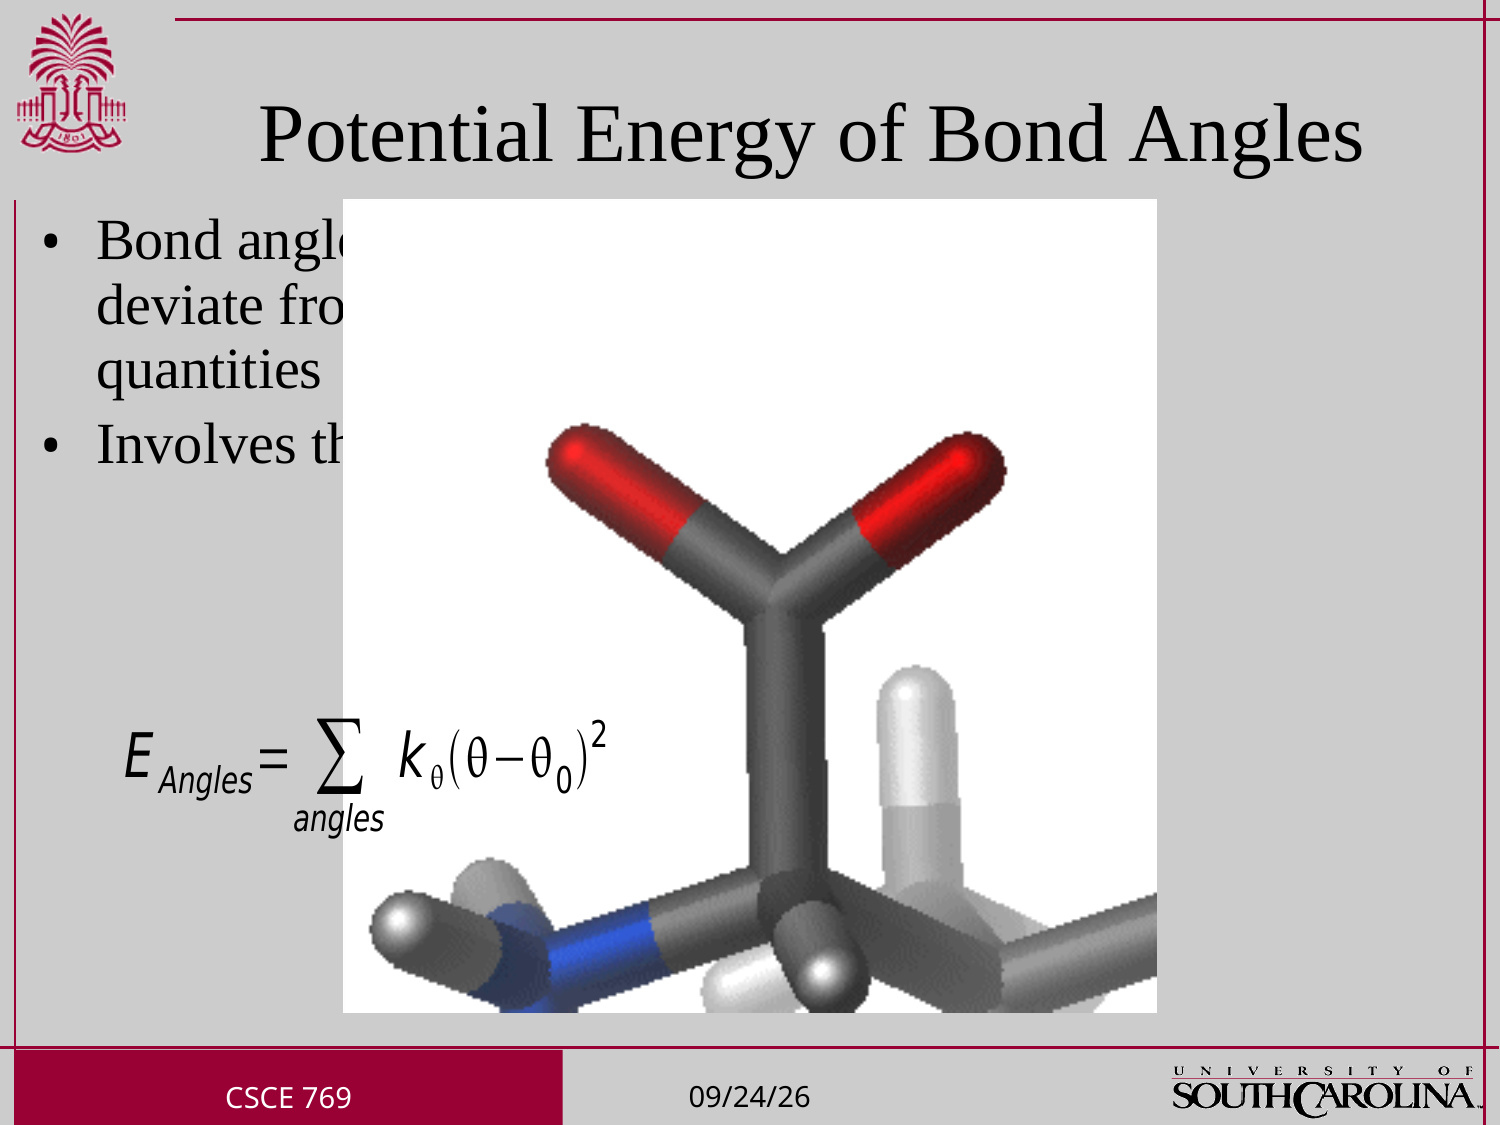

# Potential Energy of Bond Angles
Bond angles should not deviate from the known quantities
Involves three atoms